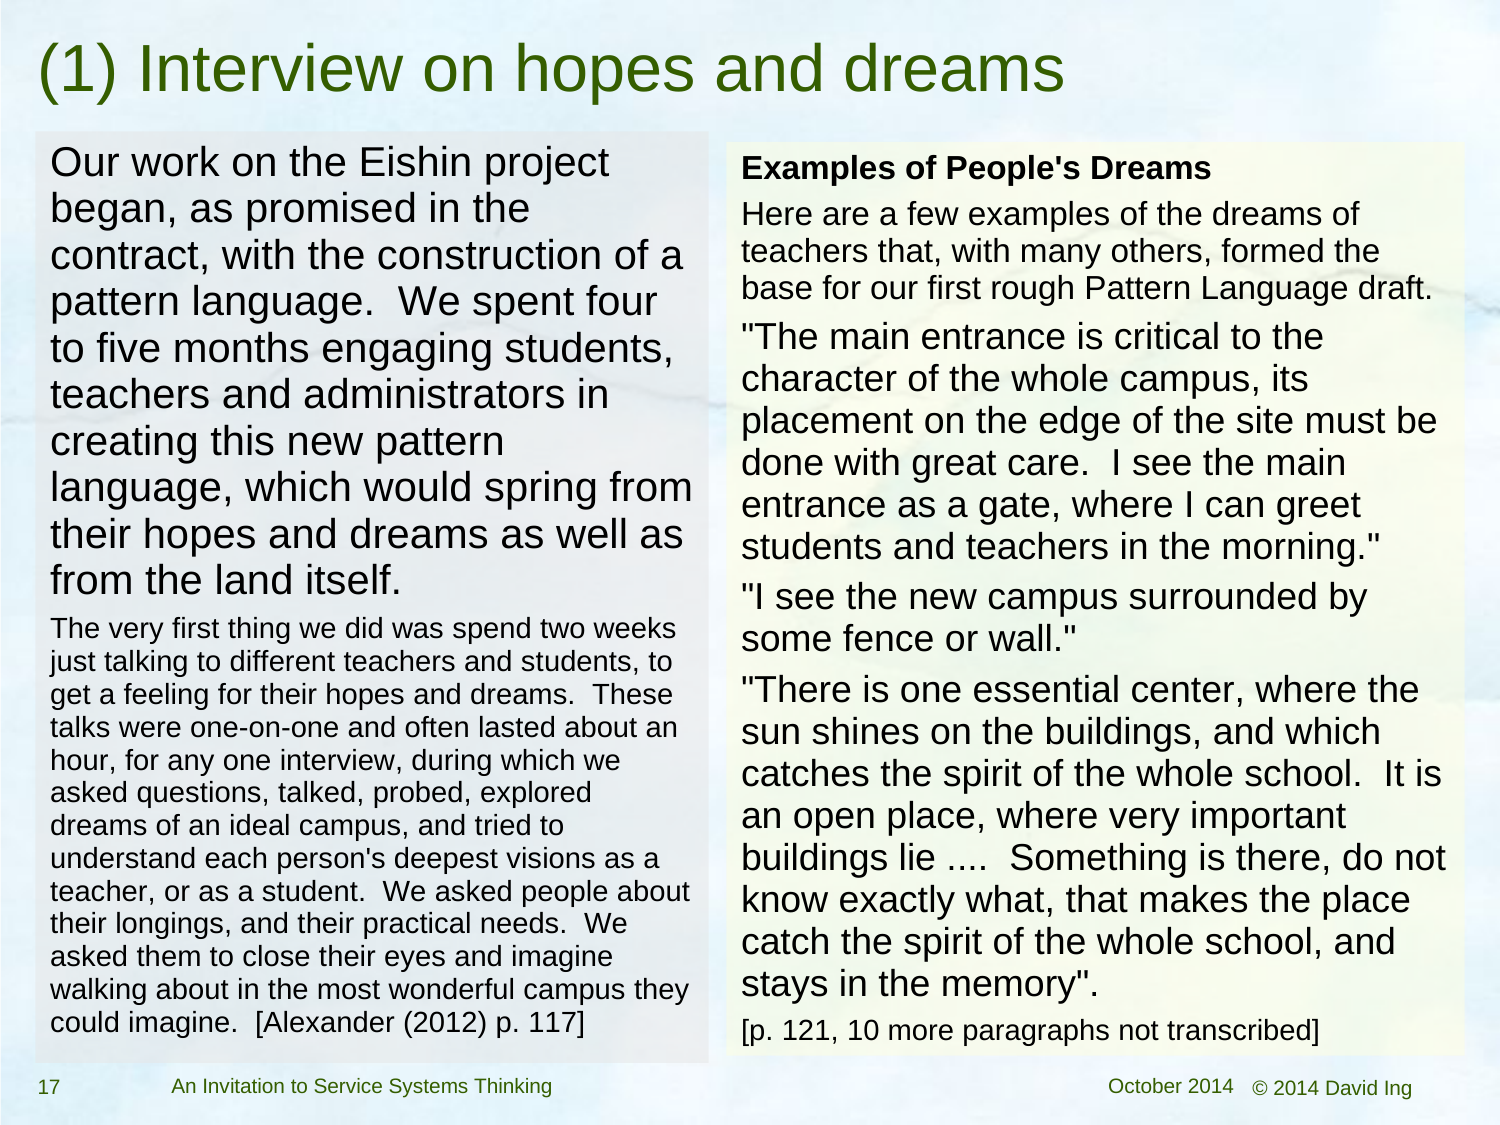

# (1) Interview on hopes and dreams
Our work on the Eishin project began, as promised in the contract, with the construction of a pattern language. We spent four to five months engaging students, teachers and administrators in creating this new pattern language, which would spring from their hopes and dreams as well as from the land itself.
The very first thing we did was spend two weeks just talking to different teachers and students, to get a feeling for their hopes and dreams. These talks were one-on-one and often lasted about an hour, for any one interview, during which we asked questions, talked, probed, explored dreams of an ideal campus, and tried to understand each person's deepest visions as a teacher, or as a student. We asked people about their longings, and their practical needs. We asked them to close their eyes and imagine walking about in the most wonderful campus they could imagine. [Alexander (2012) p. 117]
Examples of People's Dreams
Here are a few examples of the dreams of teachers that, with many others, formed the base for our first rough Pattern Language draft.
"The main entrance is critical to the character of the whole campus, its placement on the edge of the site must be done with great care. I see the main entrance as a gate, where I can greet students and teachers in the morning."
"I see the new campus surrounded by some fence or wall."
"There is one essential center, where the sun shines on the buildings, and which catches the spirit of the whole school. It is an open place, where very important buildings lie .... Something is there, do not know exactly what, that makes the place catch the spirit of the whole school, and stays in the memory".
[p. 121, 10 more paragraphs not transcribed]
An Invitation to Service Systems Thinking
October 2014
17